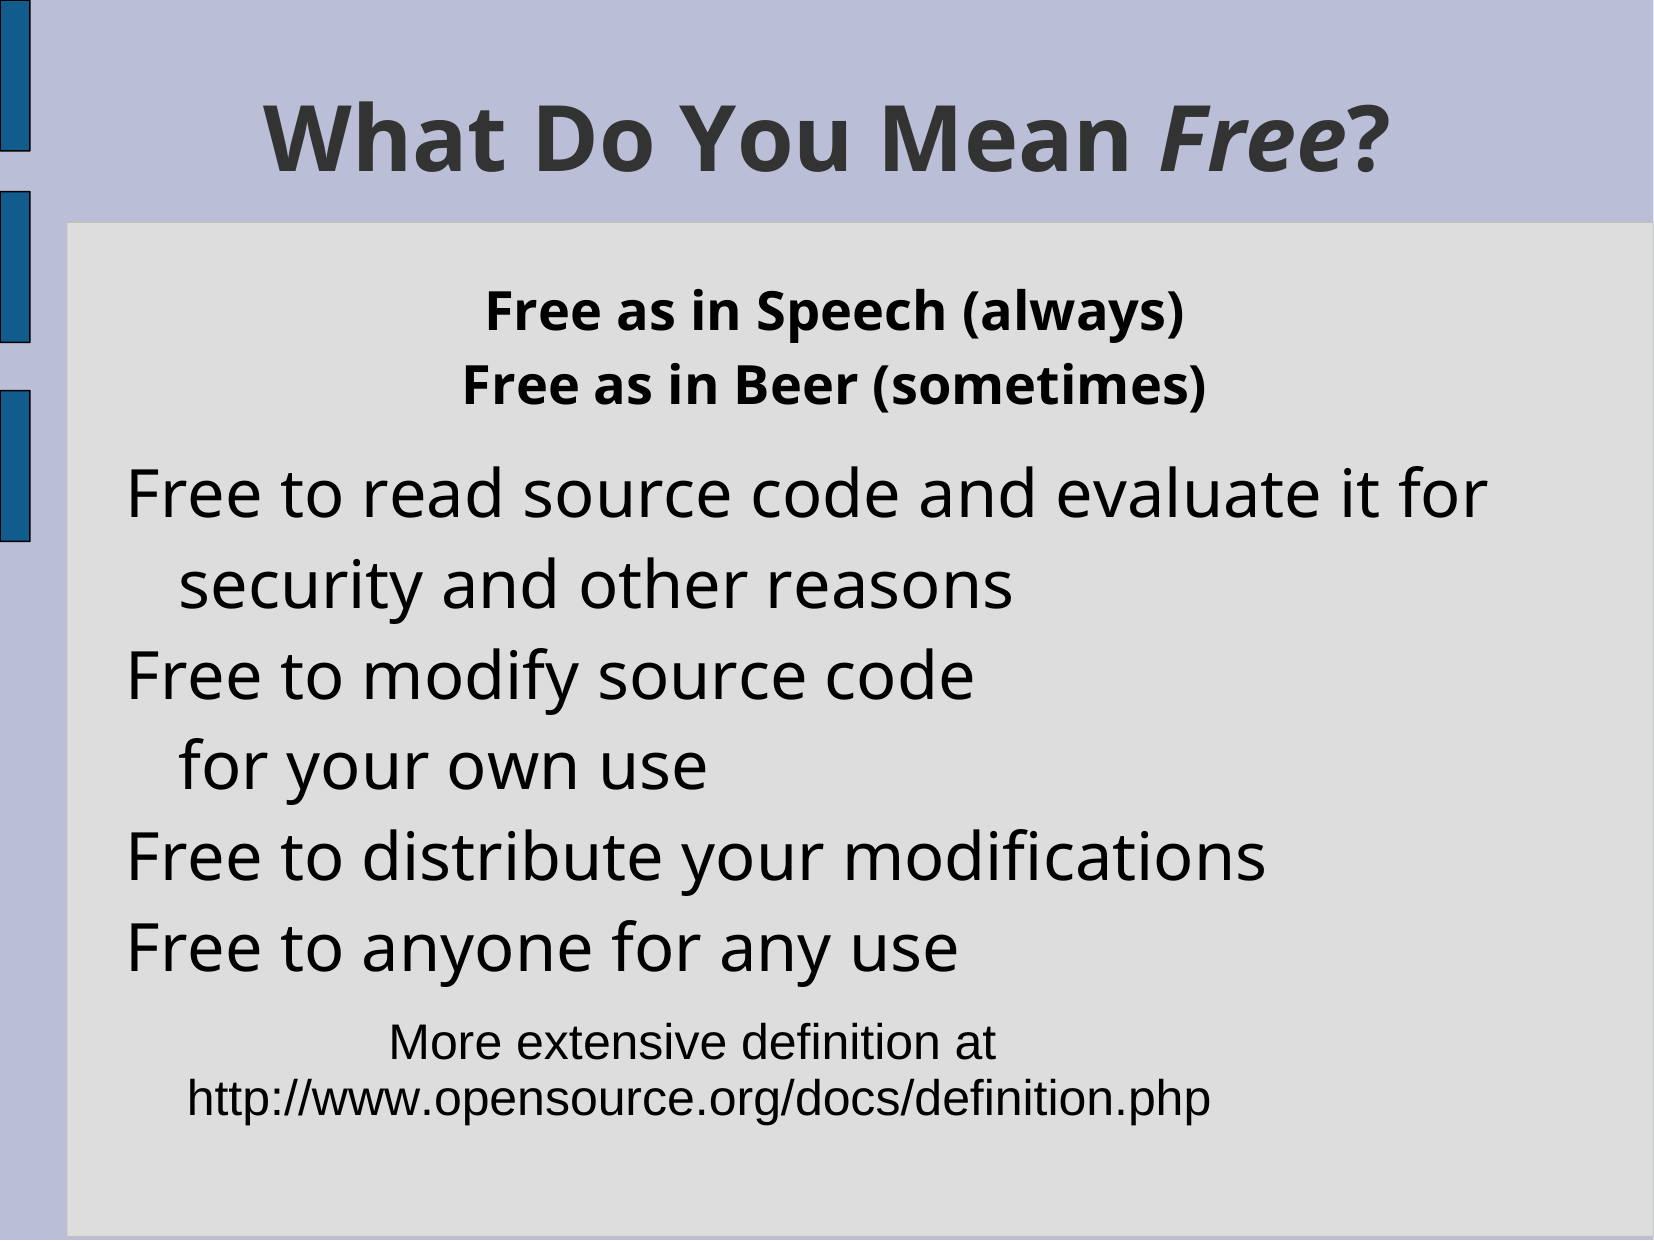

# What Do You Mean Free?
Free as in Speech (always)
Free as in Beer (sometimes)
Free to read source code and evaluate it for security and other reasons
Free to modify source code
for your own use
Free to distribute your modifications
Free to anyone for any use
More extensive definition at
http://www.opensource.org/docs/definition.php